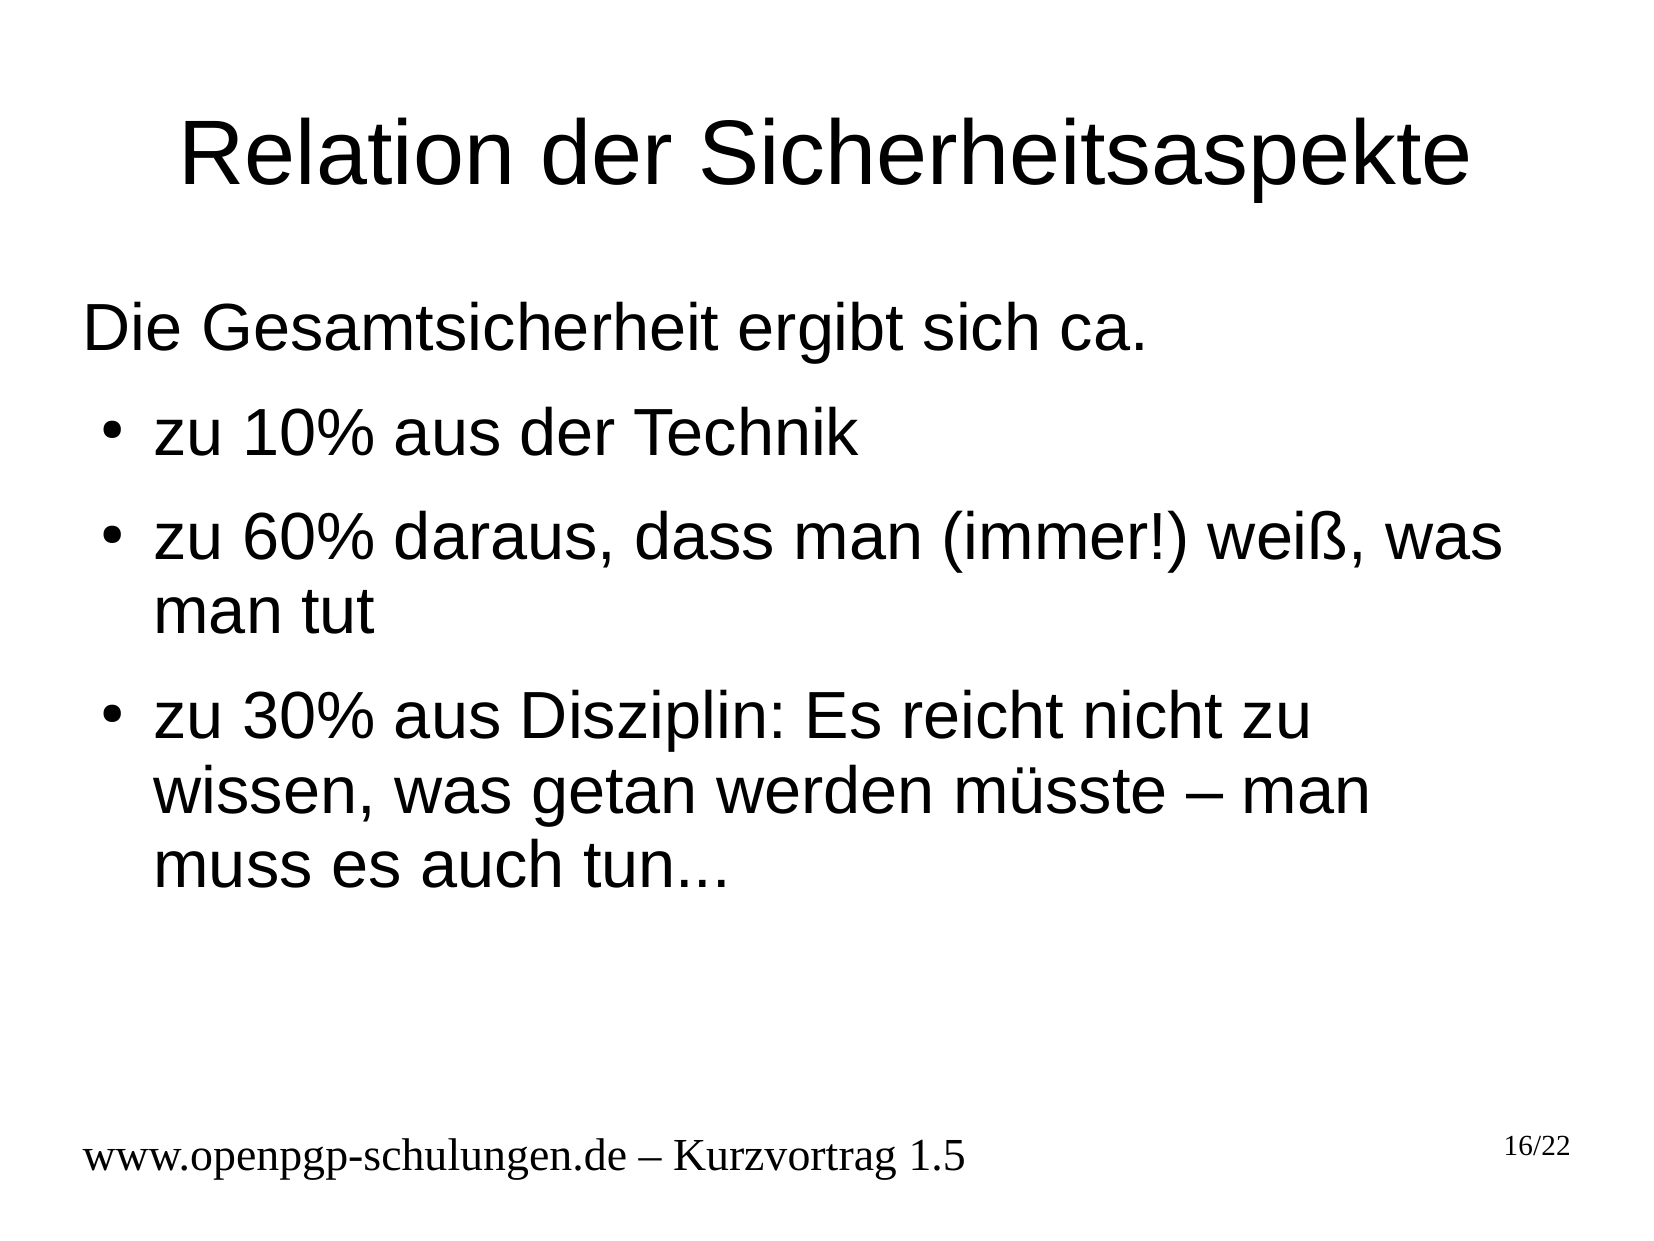

# Relation der Sicherheitsaspekte
Die Gesamtsicherheit ergibt sich ca.
zu 10% aus der Technik
zu 60% daraus, dass man (immer!) weiß, was man tut
zu 30% aus Disziplin: Es reicht nicht zu wissen, was getan werden müsste – man muss es auch tun...
16